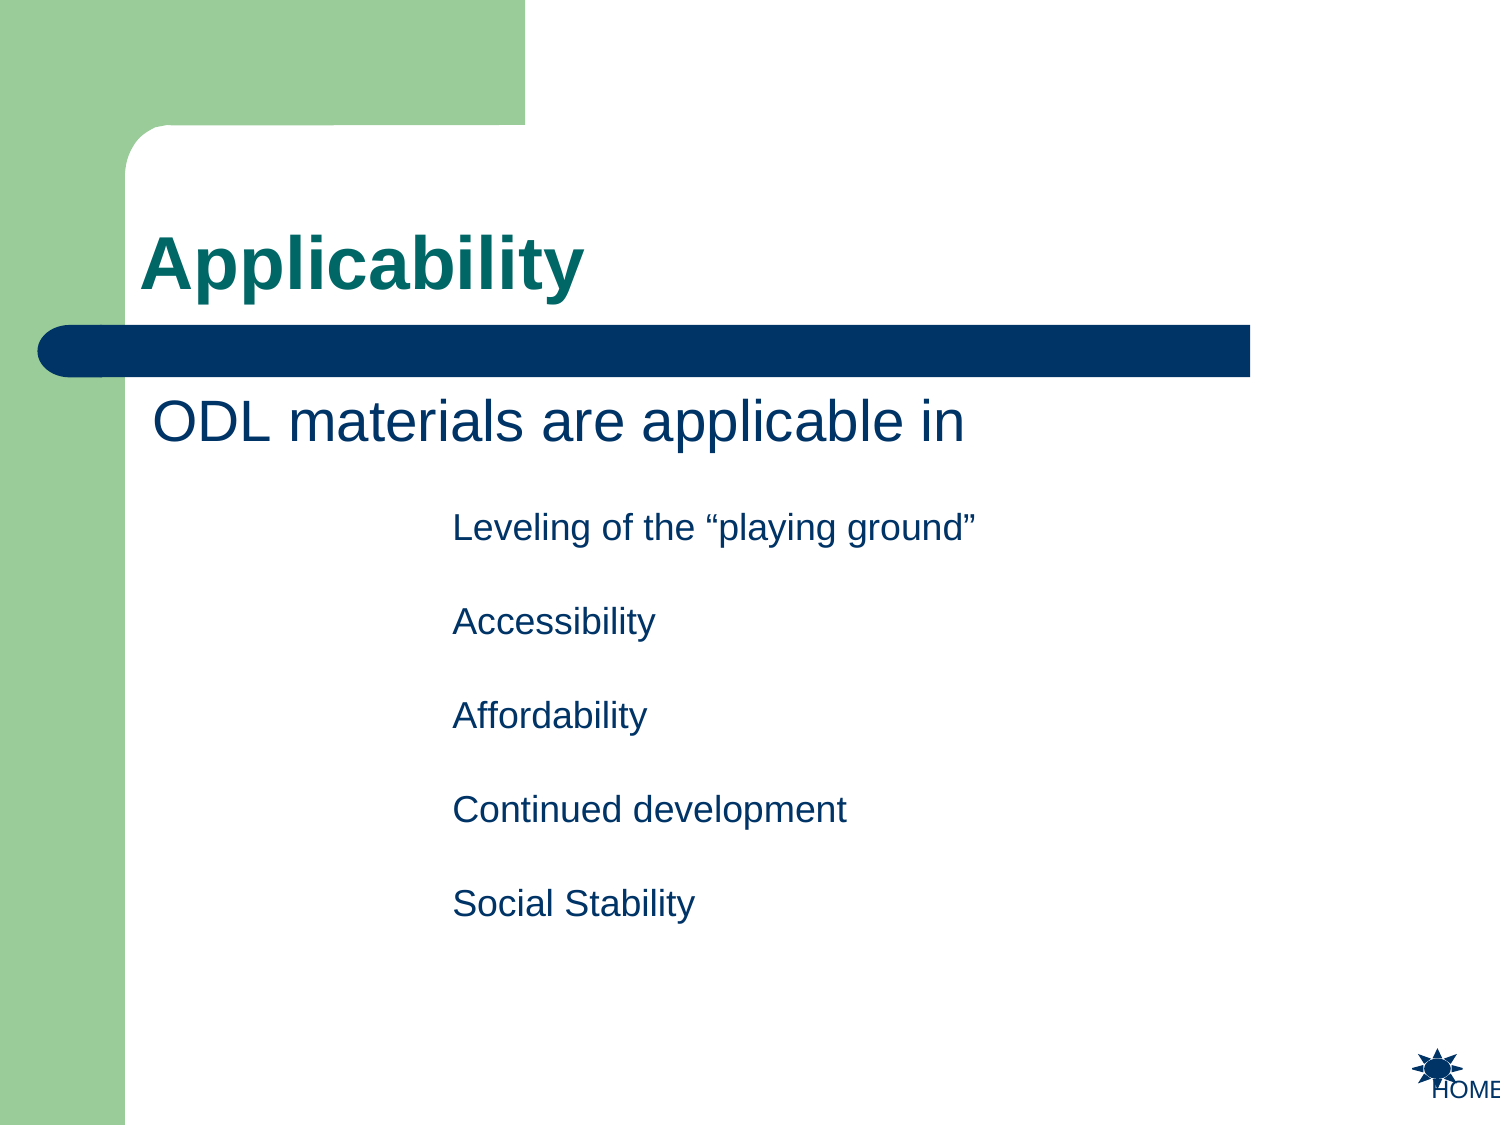

# Applicability
ODL materials are applicable in
Leveling of the “playing ground”
Accessibility
Affordability
Continued development
Social Stability
HOME